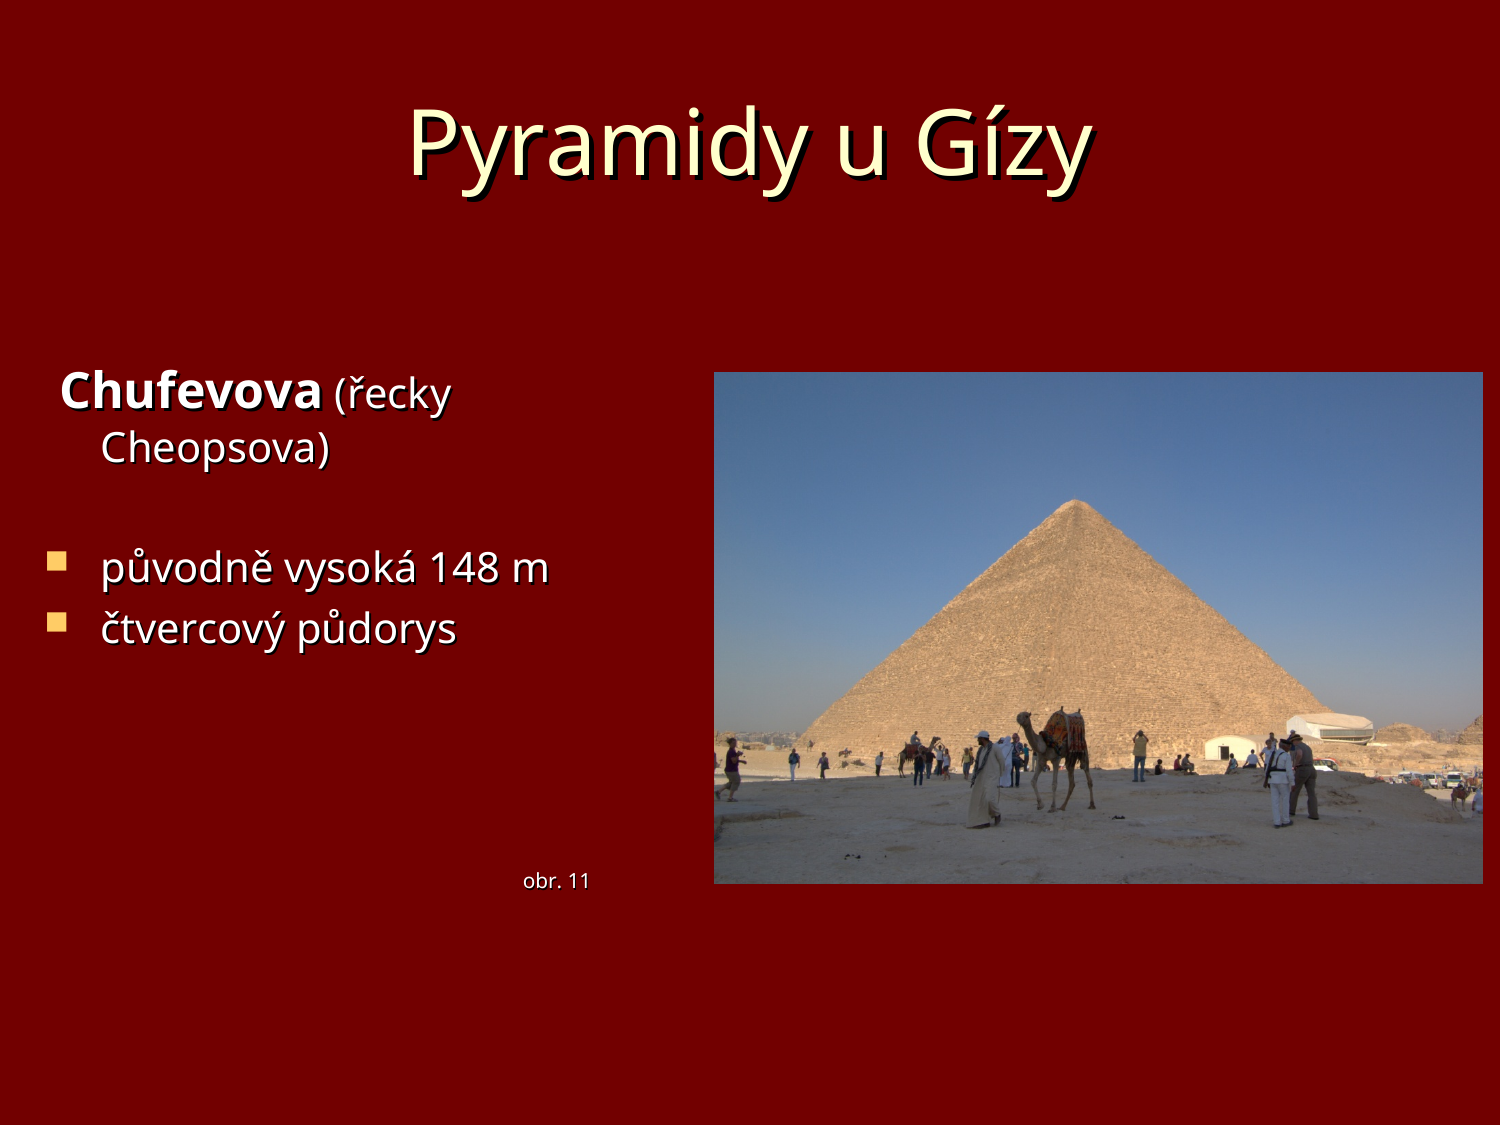

# Pyramidy u Gízy
 Chufevova (řecky Cheopsova)
původně vysoká 148 m
čtvercový půdorys
 obr. 11